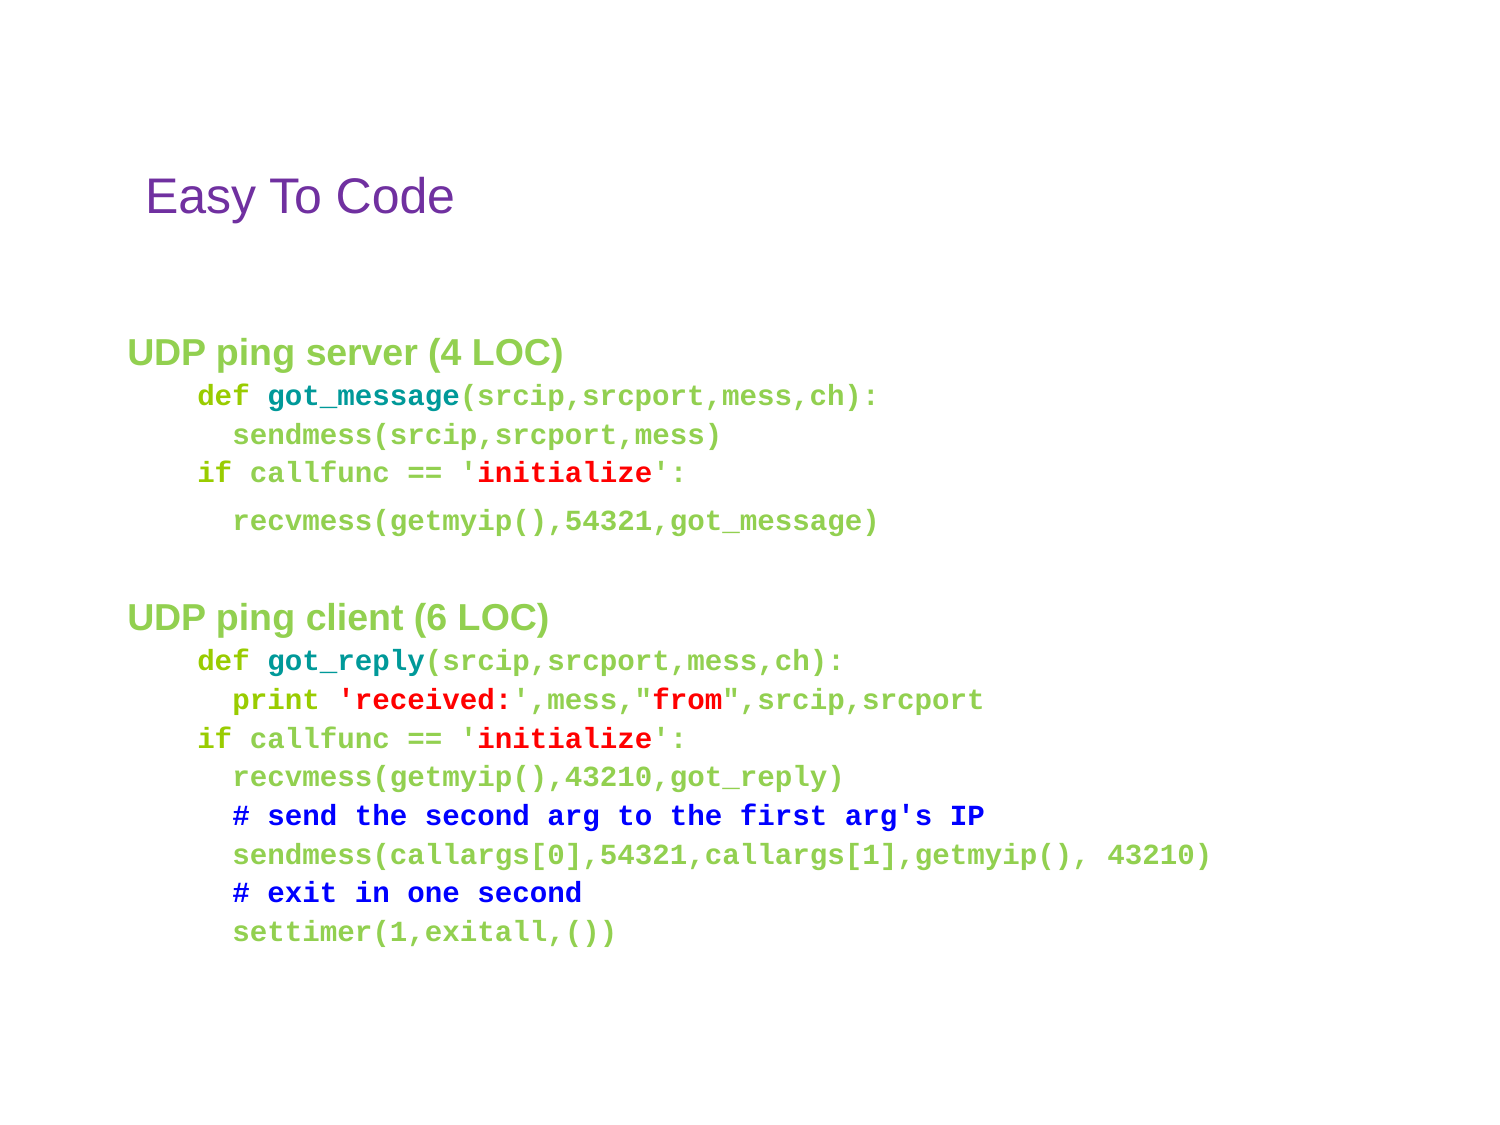

# Easy To Code
UDP ping server (4 LOC)
 def got_message(srcip,srcport,mess,ch):
 sendmess(srcip,srcport,mess)
 if callfunc == 'initialize':
 recvmess(getmyip(),54321,got_message)
UDP ping client (6 LOC)
 def got_reply(srcip,srcport,mess,ch):
 print 'received:',mess,"from",srcip,srcport
 if callfunc == 'initialize':
 recvmess(getmyip(),43210,got_reply)
 # send the second arg to the first arg's IP
 sendmess(callargs[0],54321,callargs[1],getmyip(), 43210)
 # exit in one second
 settimer(1,exitall,())